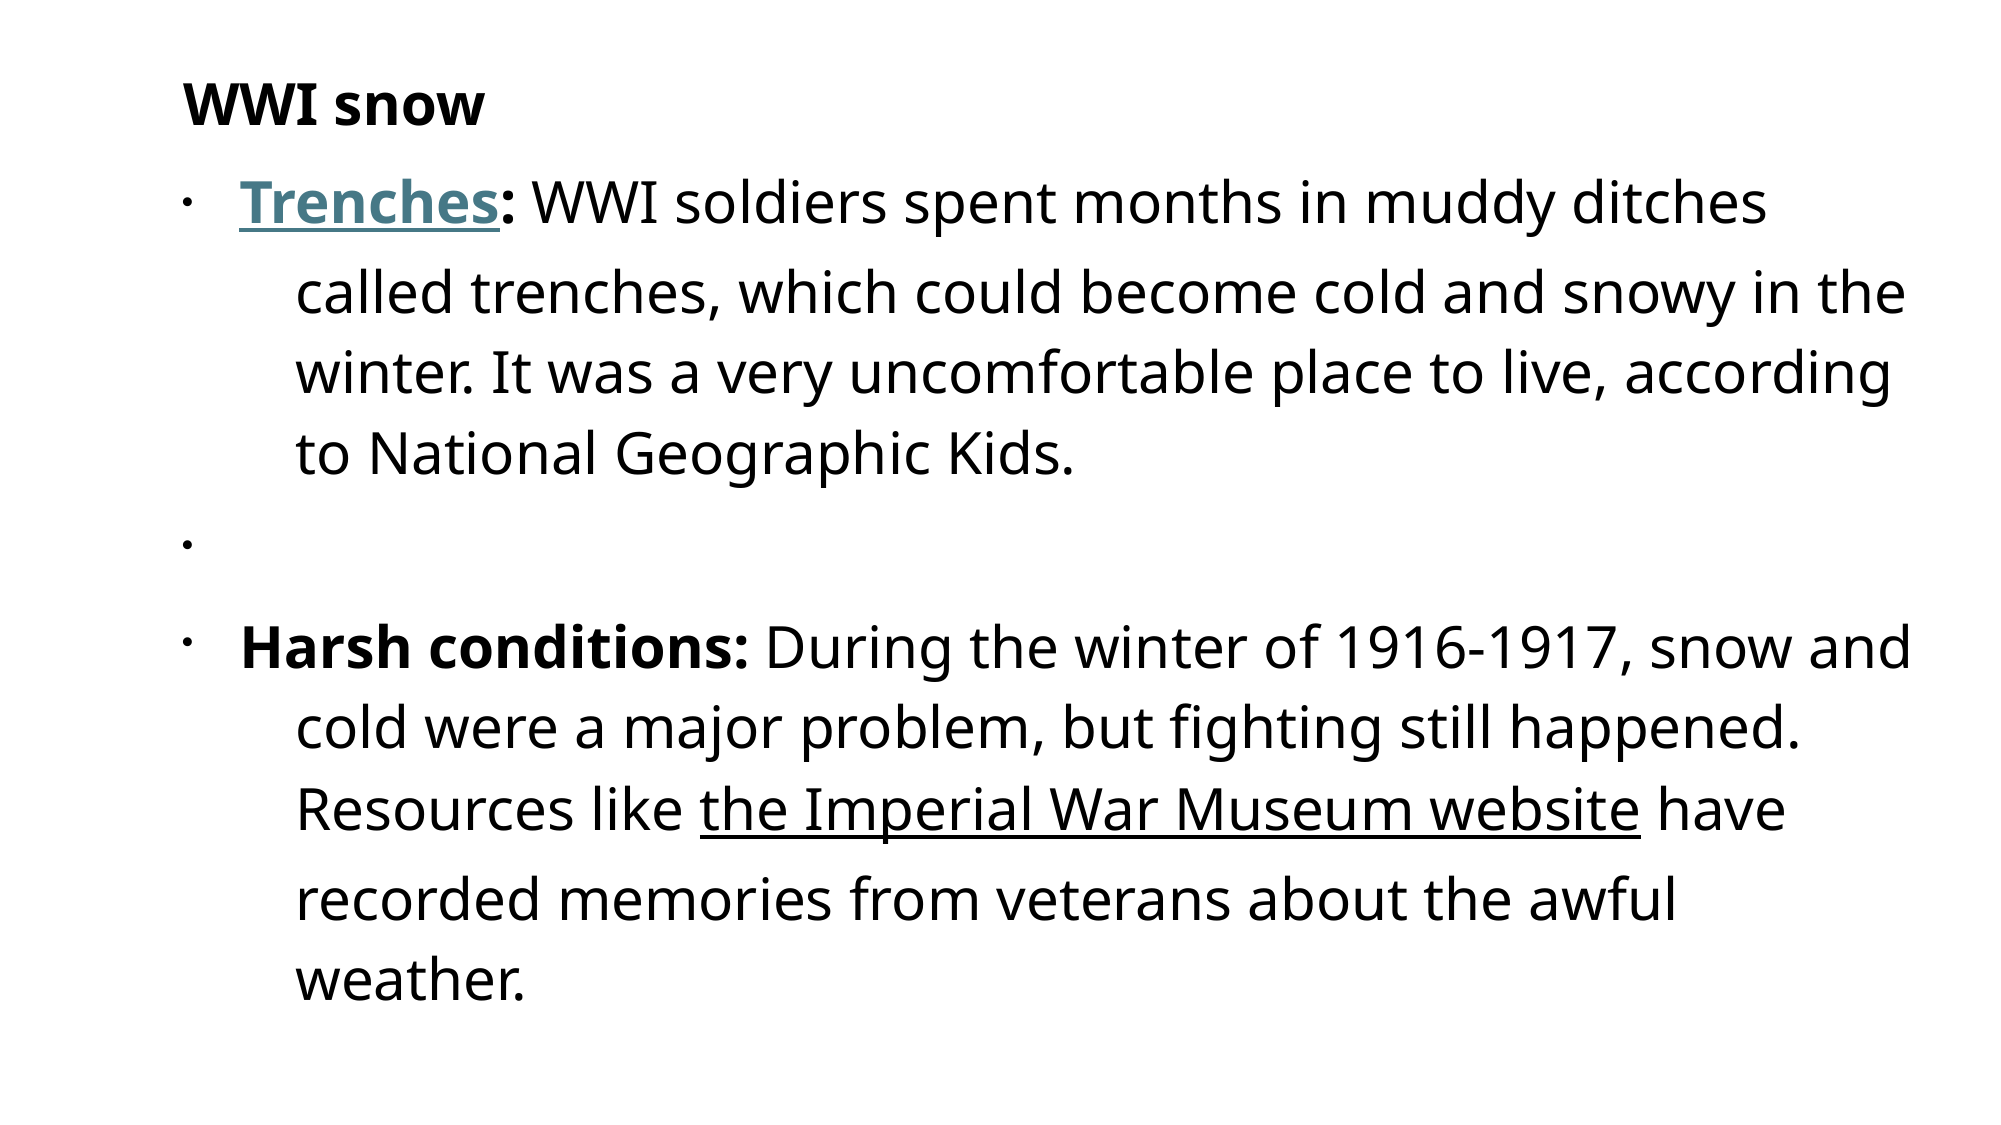

WWI snow
Trenches: WWI soldiers spent months in muddy ditches called trenches, which could become cold and snowy in the winter. It was a very uncomfortable place to live, according to National Geographic Kids.
Harsh conditions: During the winter of 1916-1917, snow and cold were a major problem, but fighting still happened. Resources like the Imperial War Museum website have recorded memories from veterans about the awful weather.